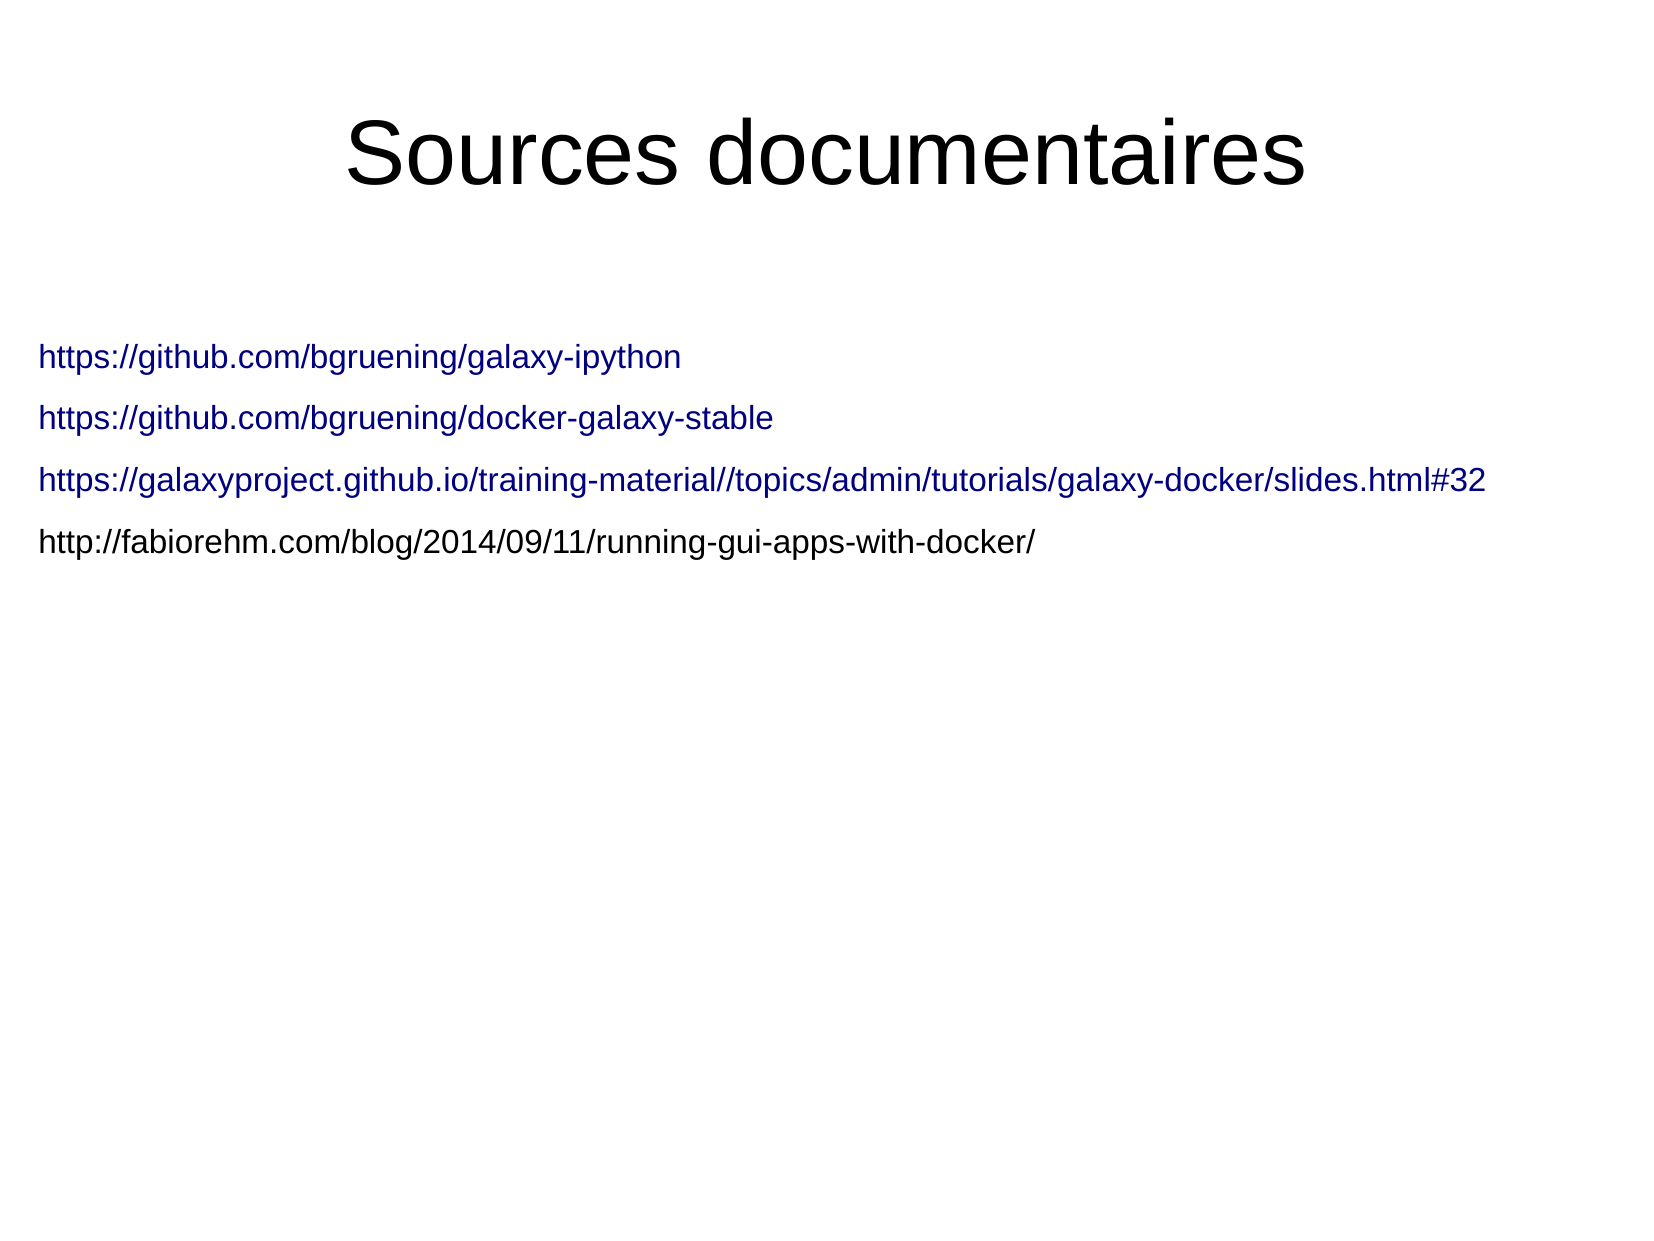

# Sources documentaires
https://github.com/bgruening/galaxy-ipython
https://github.com/bgruening/docker-galaxy-stable
https://galaxyproject.github.io/training-material//topics/admin/tutorials/galaxy-docker/slides.html#32
http://fabiorehm.com/blog/2014/09/11/running-gui-apps-with-docker/